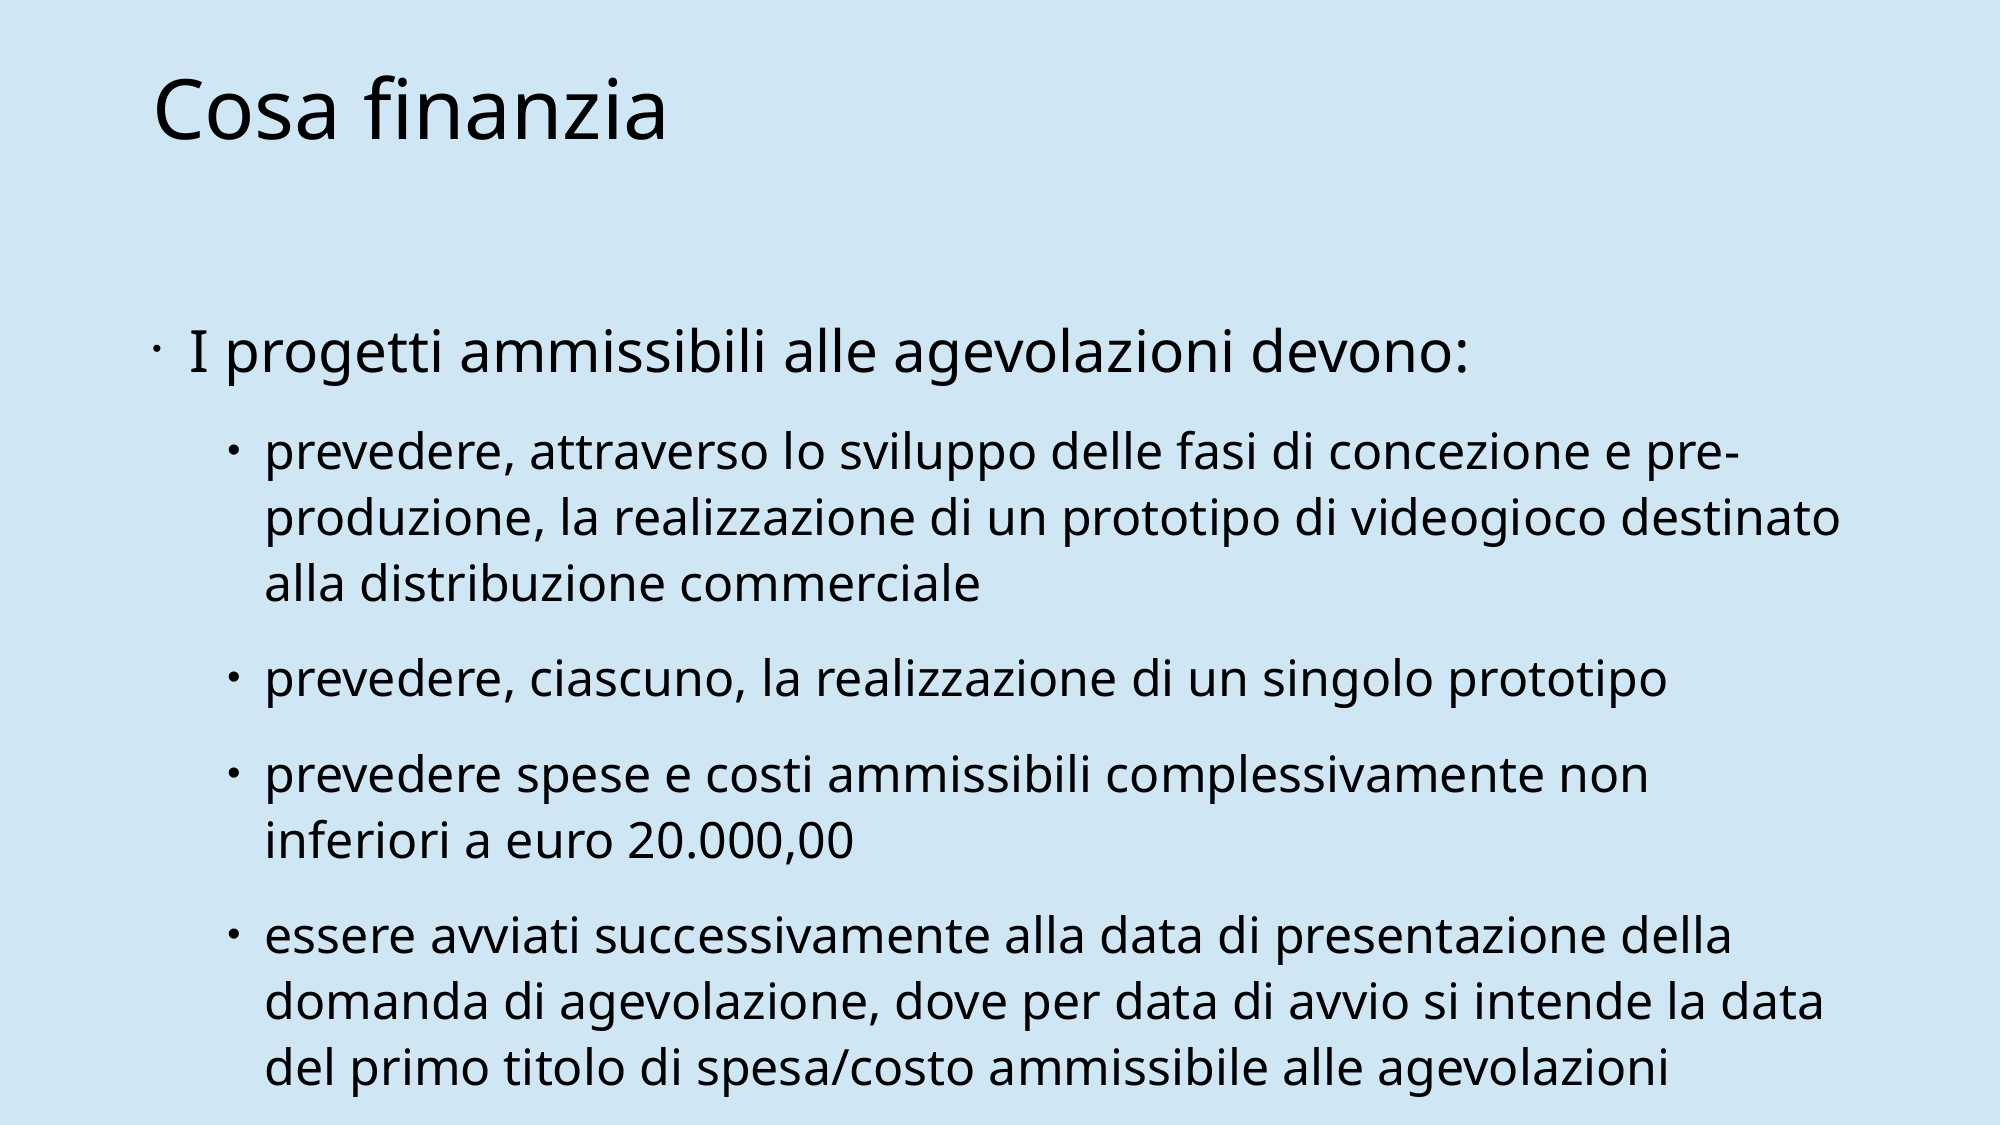

# Cosa finanzia
I progetti ammissibili alle agevolazioni devono:
prevedere, attraverso lo sviluppo delle fasi di concezione e pre-produzione, la realizzazione di un prototipo di videogioco destinato alla distribuzione commerciale
prevedere, ciascuno, la realizzazione di un singolo prototipo
prevedere spese e costi ammissibili complessivamente non inferiori a euro 20.000,00
essere avviati successivamente alla data di presentazione della domanda di agevolazione, dove per data di avvio si intende la data del primo titolo di spesa/costo ammissibile alle agevolazioni
essere ultimati entro 18 mesi dalla data del provvedimento di concessione delle agevolazioni, dove per data di ultimazione si intende la data dell’ultimo titolo di spesa/costo ammissibile alle agevolazioni